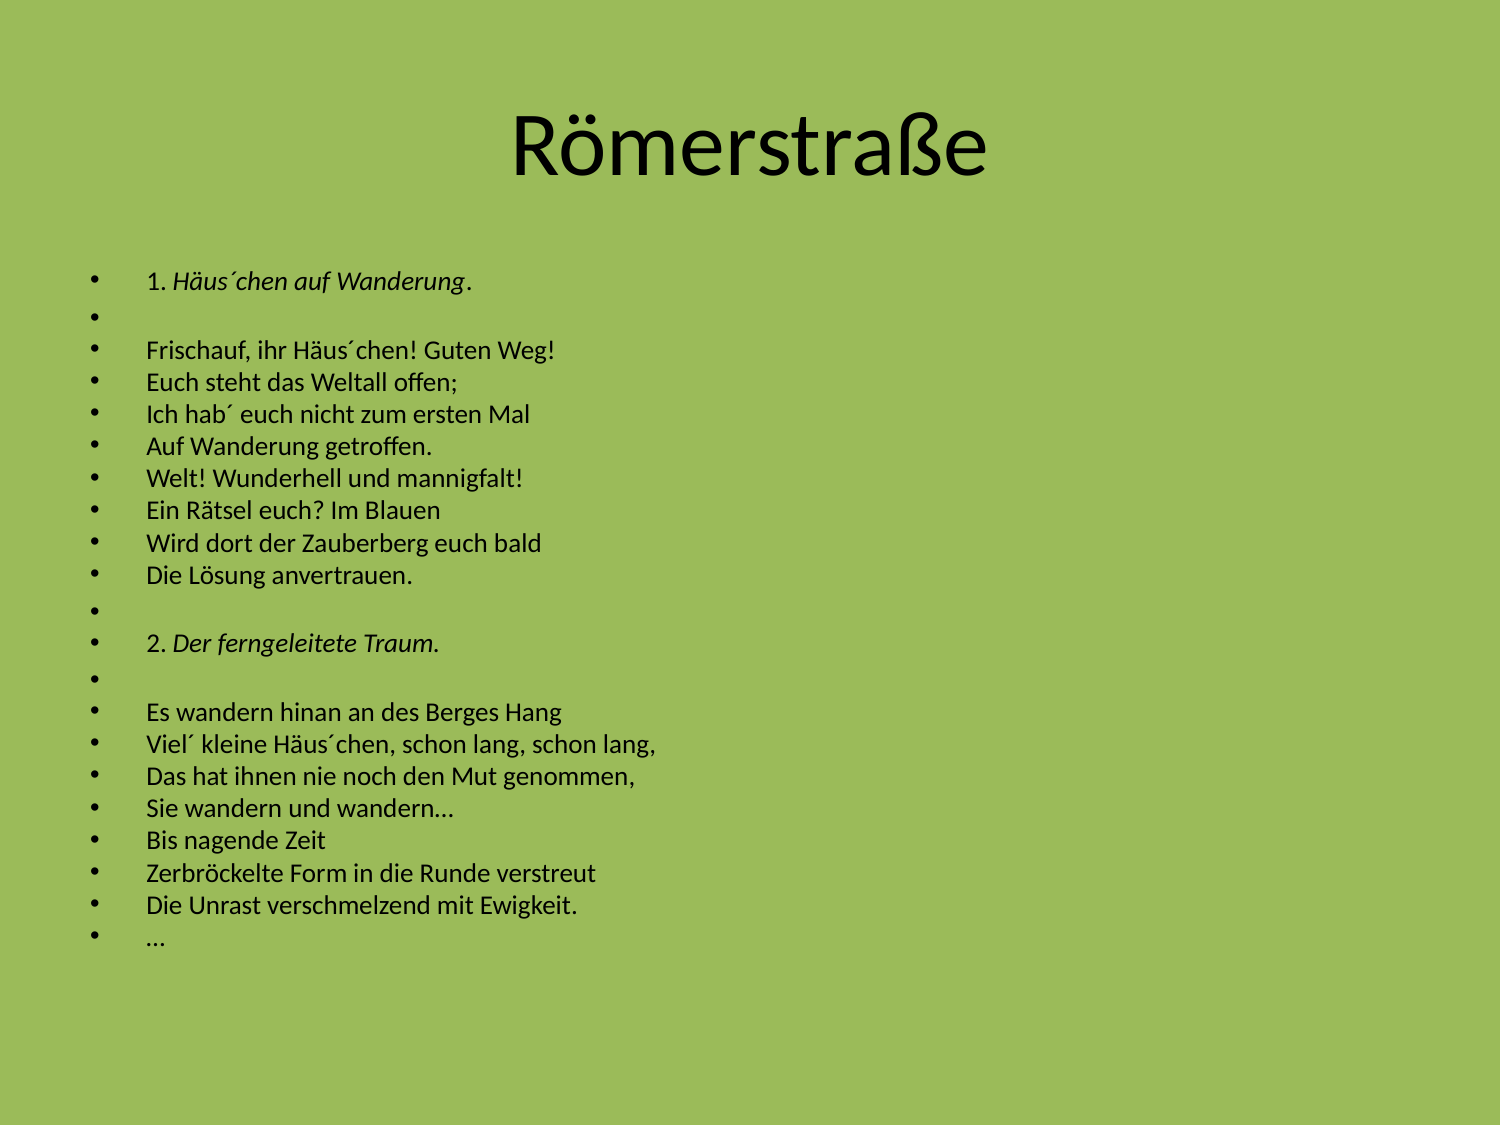

# Römerstraße
1. Häus´chen auf Wanderung.
Frischauf, ihr Häus´chen! Guten Weg!
Euch steht das Weltall offen;
Ich hab´ euch nicht zum ersten Mal
Auf Wanderung getroffen.
Welt! Wunderhell und mannigfalt!
Ein Rätsel euch? Im Blauen
Wird dort der Zauberberg euch bald
Die Lösung anvertrauen.
2. Der ferngeleitete Traum.
Es wandern hinan an des Berges Hang
Viel´ kleine Häus´chen, schon lang, schon lang,
Das hat ihnen nie noch den Mut genommen,
Sie wandern und wandern…
Bis nagende Zeit
Zerbröckelte Form in die Runde verstreut
Die Unrast verschmelzend mit Ewigkeit.
…